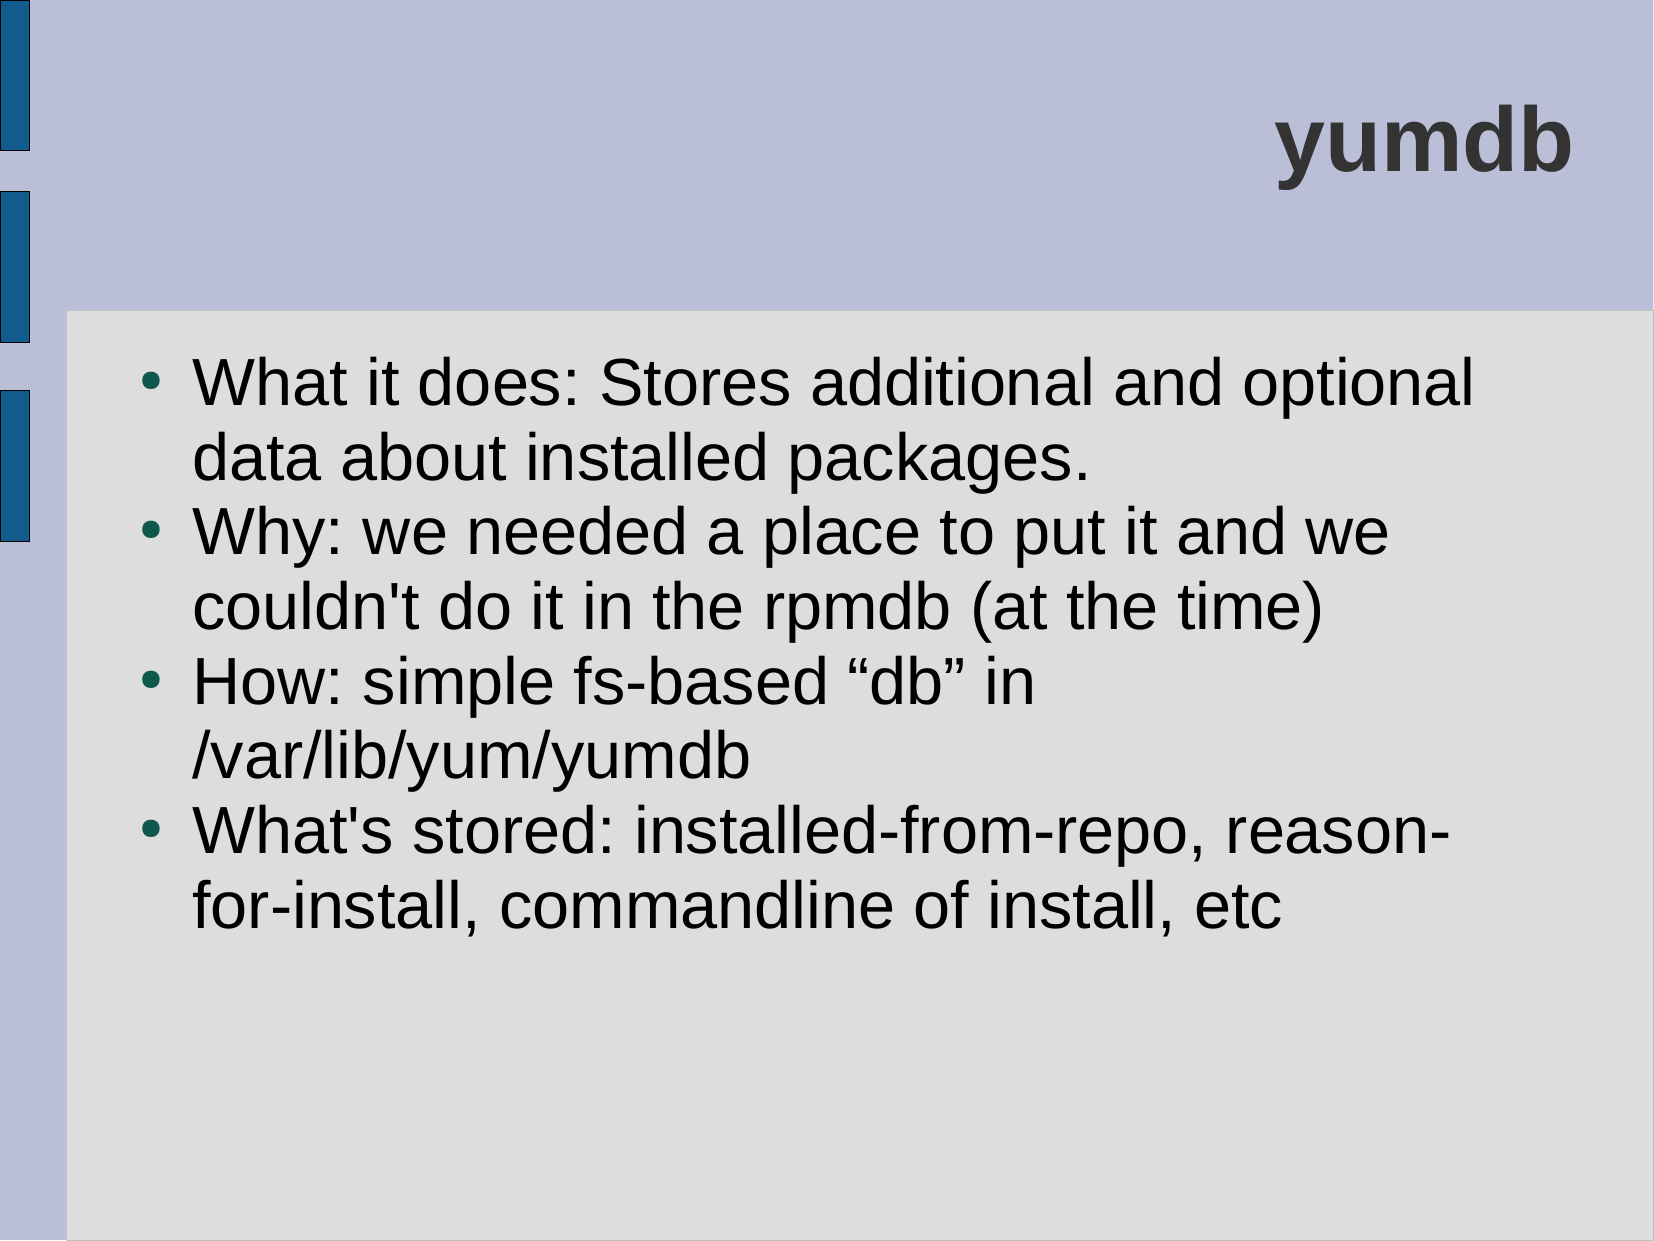

# yumdb
What it does: Stores additional and optional data about installed packages.
Why: we needed a place to put it and we couldn't do it in the rpmdb (at the time)
How: simple fs-based “db” in /var/lib/yum/yumdb
What's stored: installed-from-repo, reason-for-install, commandline of install, etc